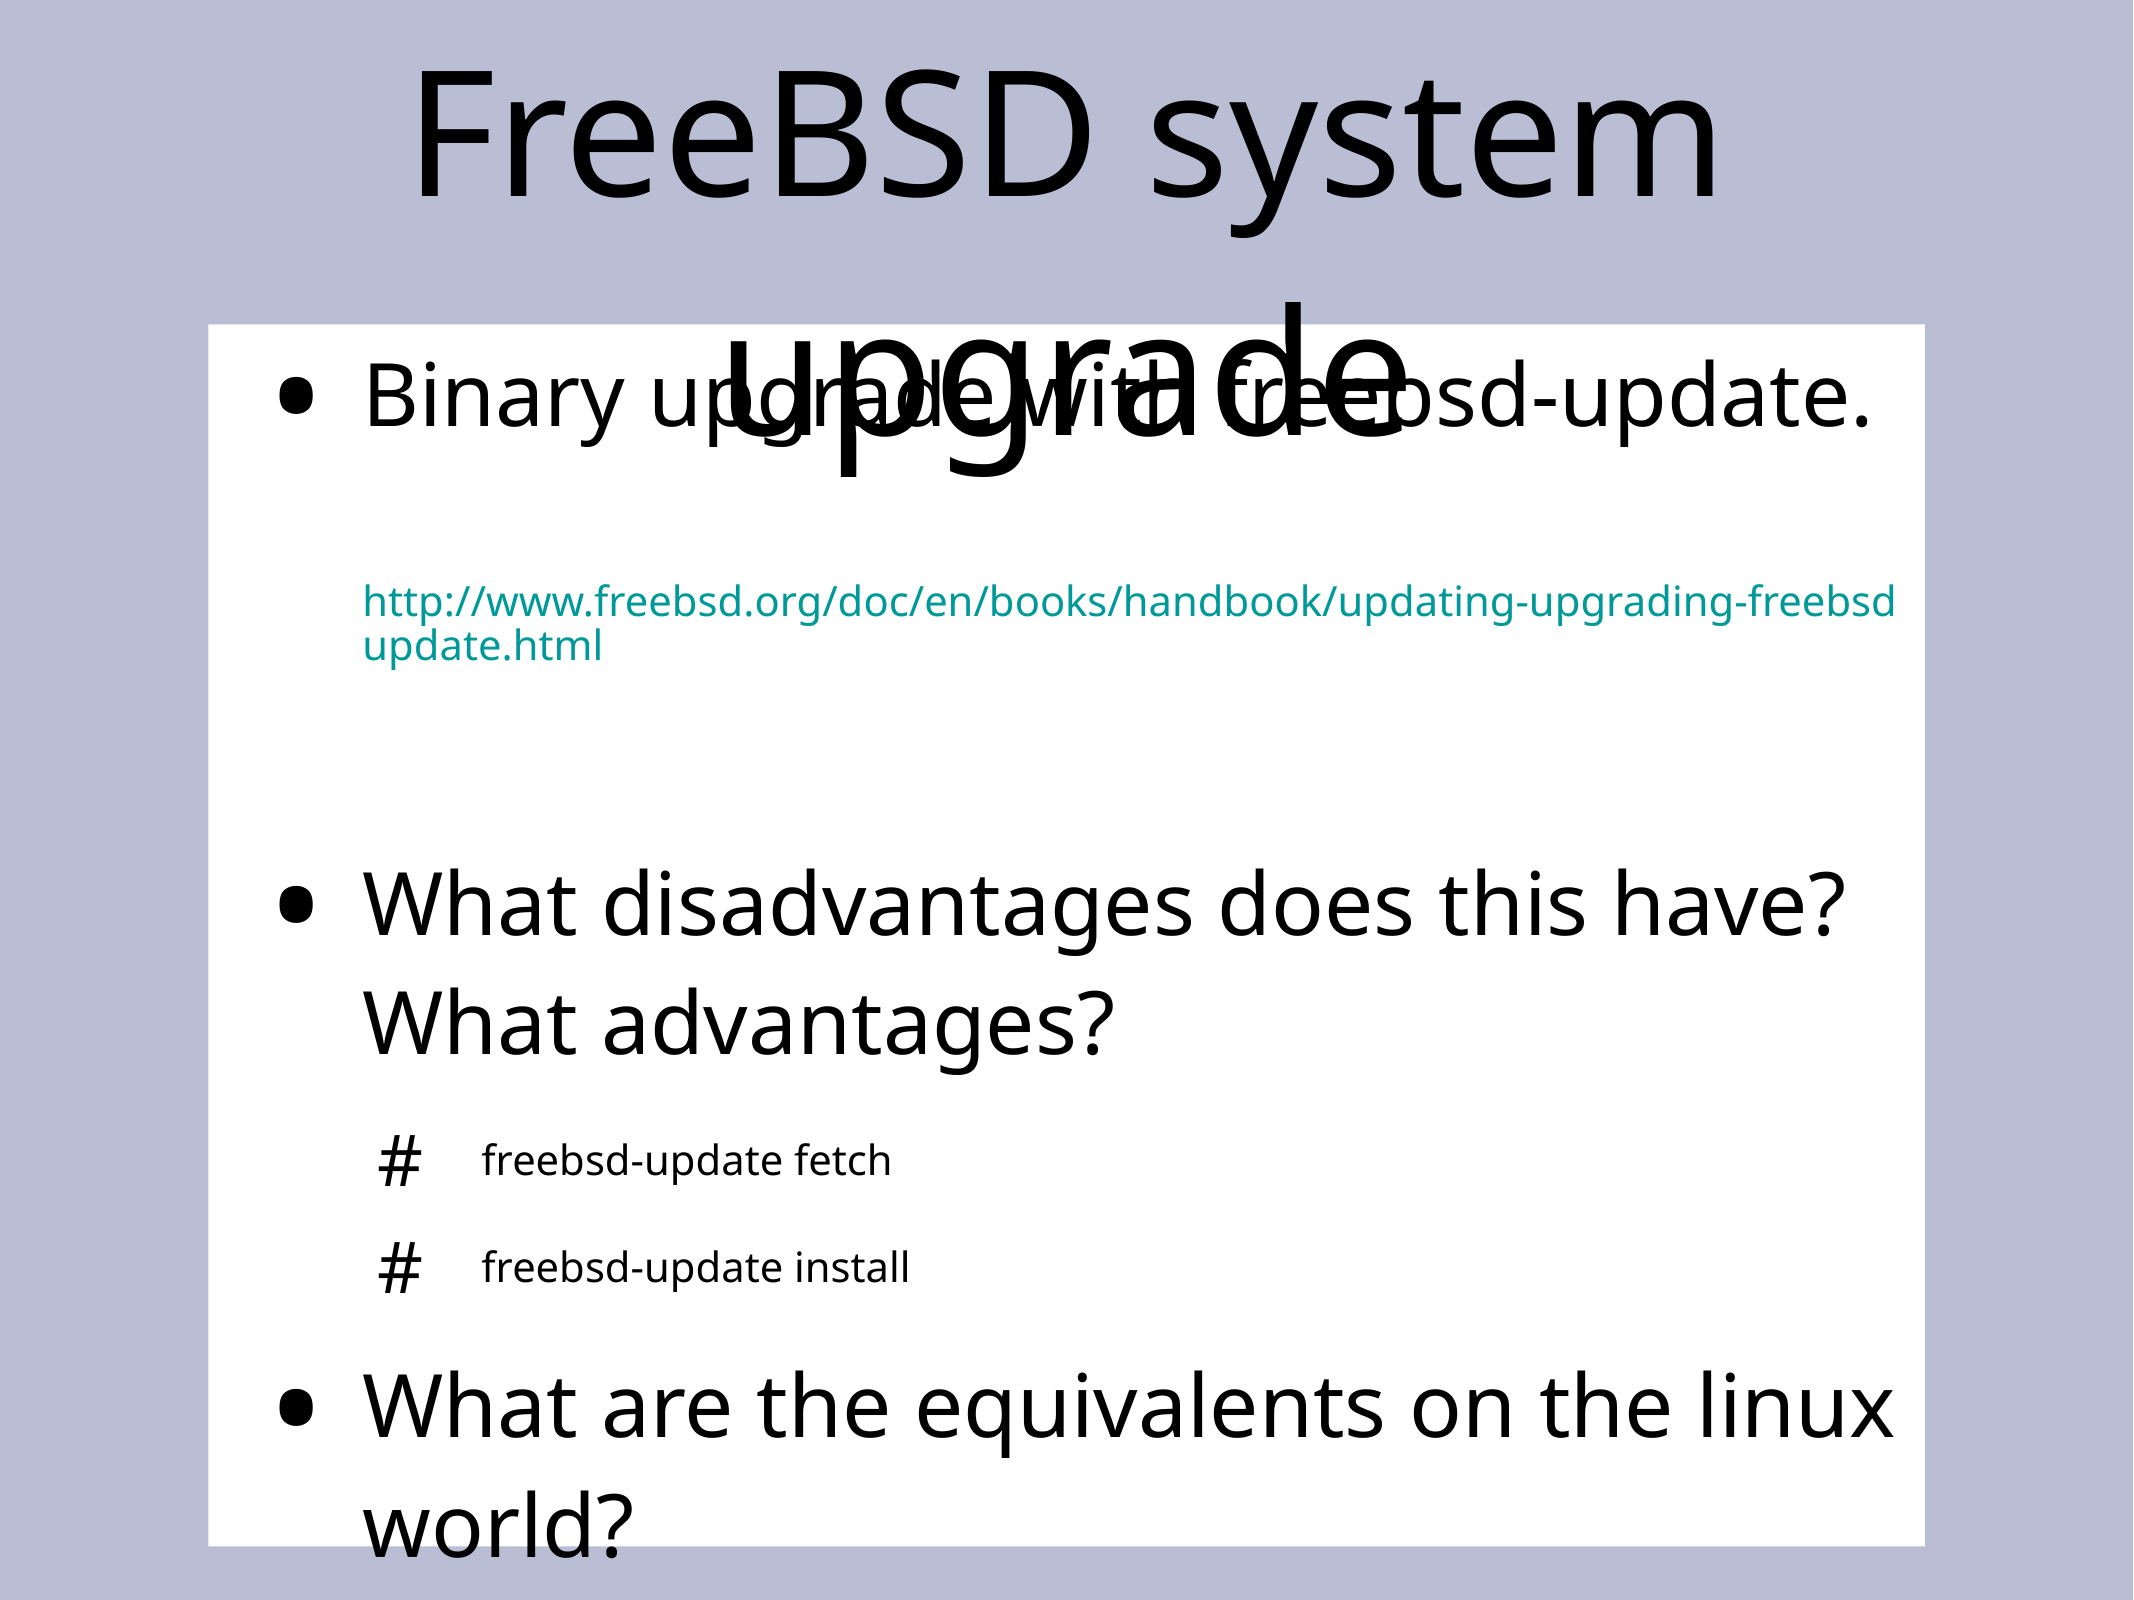

FreeBSD system upgrade
# Binary upgrade with freebsd-update. http://www.freebsd.org/doc/en/books/handbook/updating-upgrading-freebsdupdate.html
What disadvantages does this have? What advantages?
 freebsd-update fetch
 freebsd-update install
What are the equivalents on the linux world?